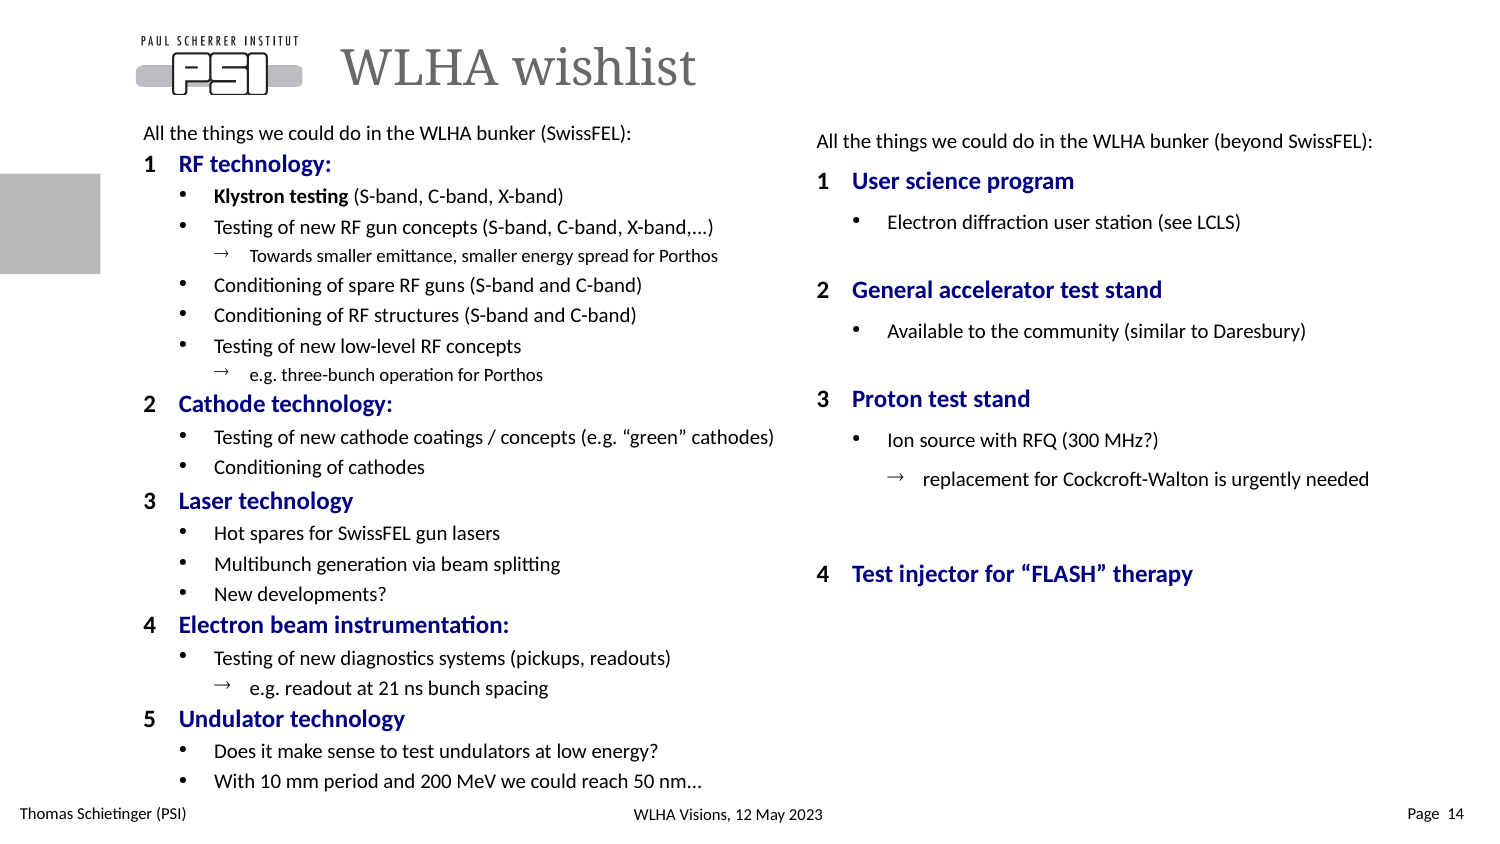

# WLHA wishlist
All the things we could do in the WLHA bunker (SwissFEL):
RF technology:
Klystron testing (S-band, C-band, X-band)
Testing of new RF gun concepts (S-band, C-band, X-band,...)
Towards smaller emittance, smaller energy spread for Porthos
Conditioning of spare RF guns (S-band and C-band)
Conditioning of RF structures (S-band and C-band)
Testing of new low-level RF concepts
e.g. three-bunch operation for Porthos
Cathode technology:
Testing of new cathode coatings / concepts (e.g. “green” cathodes)
Conditioning of cathodes
Laser technology
Hot spares for SwissFEL gun lasers
Multibunch generation via beam splitting
New developments?
Electron beam instrumentation:
Testing of new diagnostics systems (pickups, readouts)
e.g. readout at 21 ns bunch spacing
Undulator technology
Does it make sense to test undulators at low energy?
With 10 mm period and 200 MeV we could reach 50 nm...
All the things we could do in the WLHA bunker (beyond SwissFEL):
User science program
Electron diffraction user station (see LCLS)
General accelerator test stand
Available to the community (similar to Daresbury)
Proton test stand
Ion source with RFQ (300 MHz?)
replacement for Cockcroft-Walton is urgently needed
Test injector for “FLASH” therapy